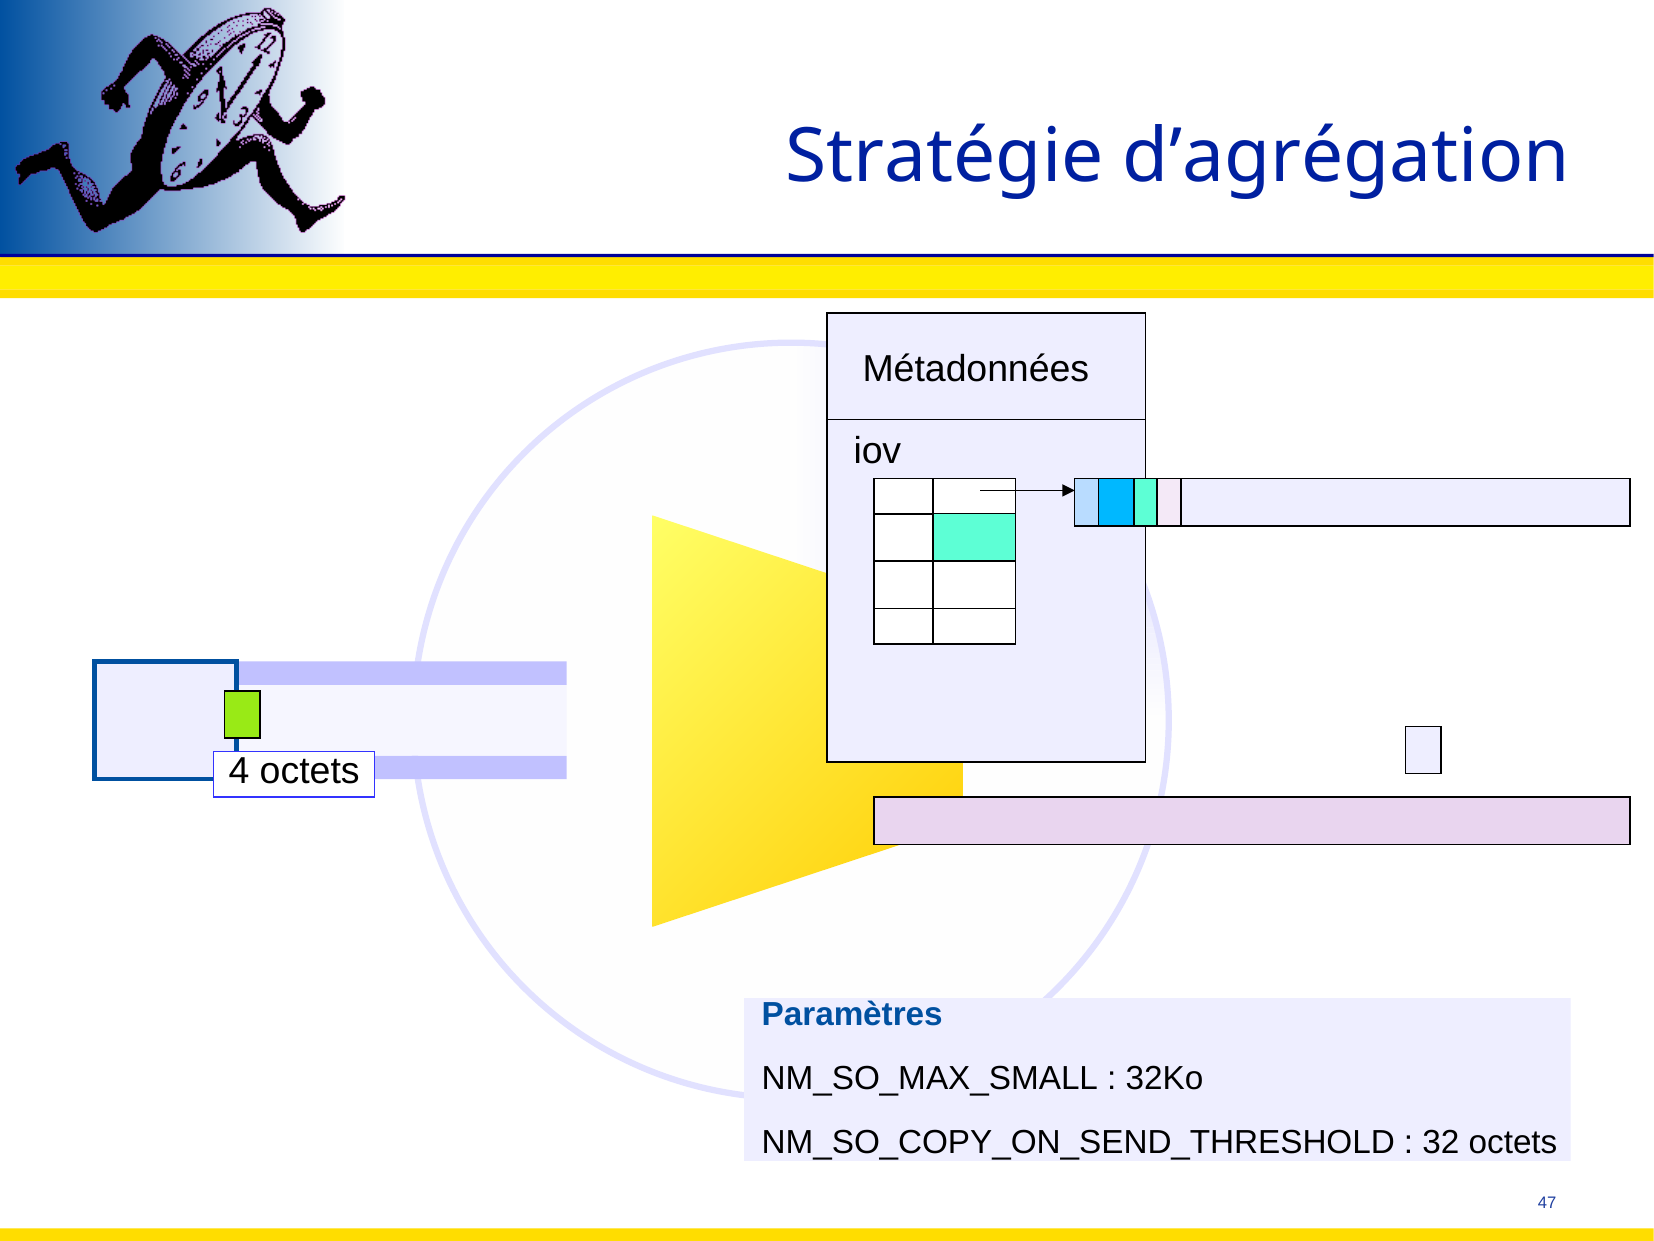

# Stratégie d’agrégation
Métadonnées
iov
4 octets
Paramètres
NM_SO_MAX_SMALL : 32Ko
NM_SO_COPY_ON_SEND_THRESHOLD : 32 octets